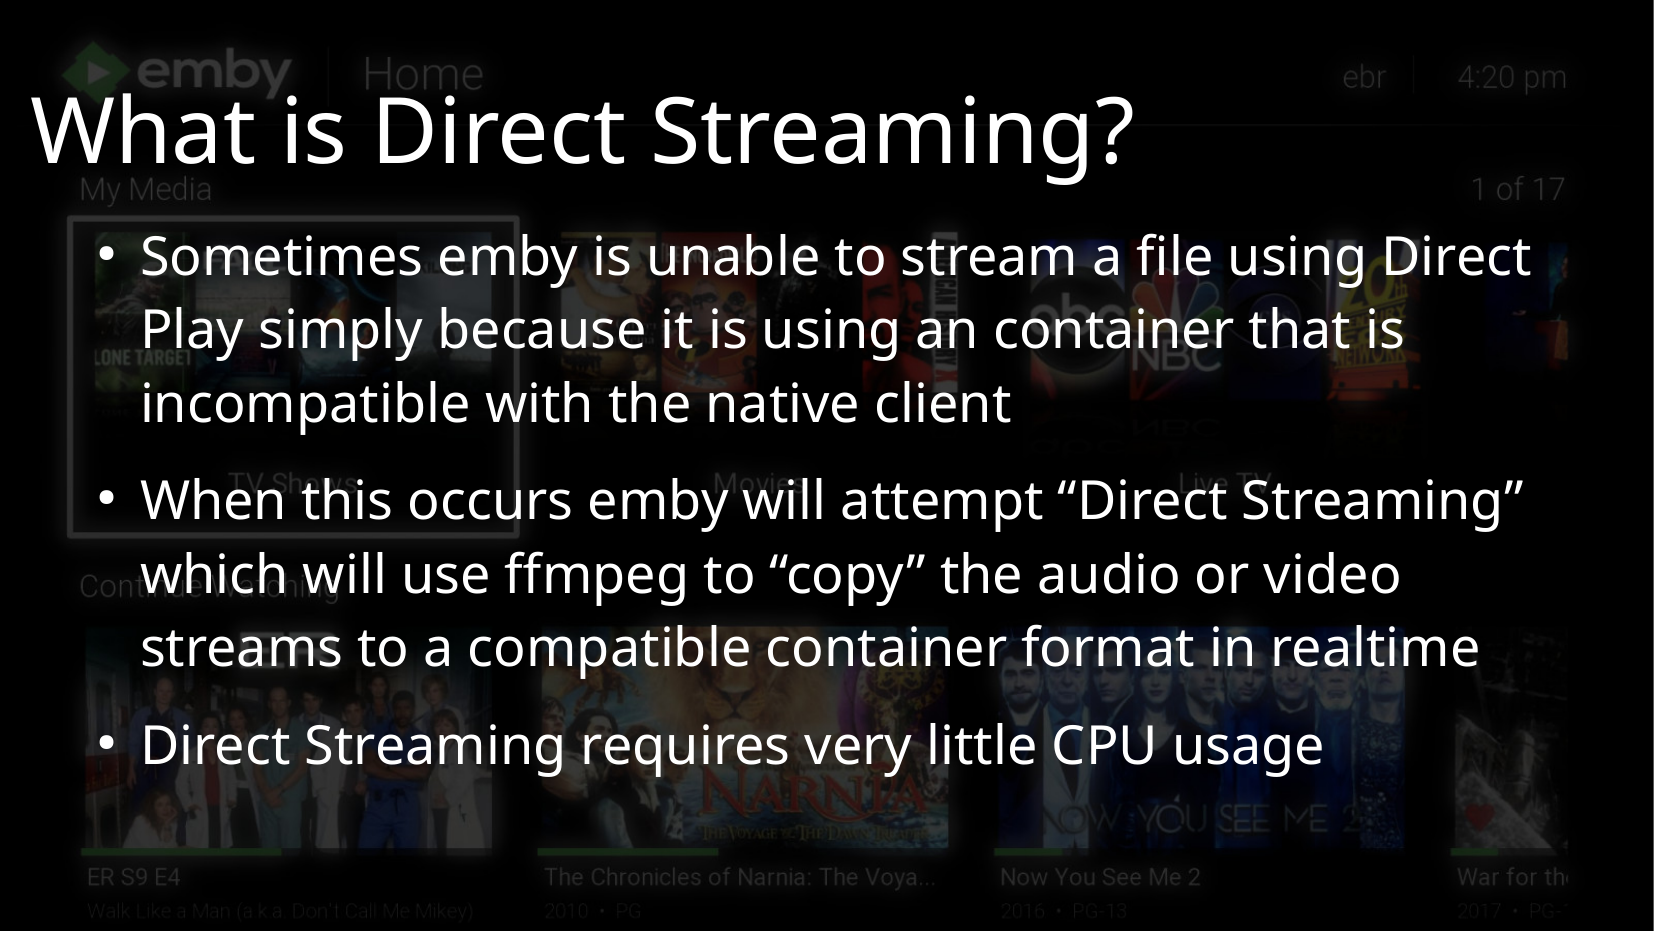

# What is Direct Streaming?
Sometimes emby is unable to stream a file using Direct Play simply because it is using an container that is incompatible with the native client
When this occurs emby will attempt “Direct Streaming” which will use ffmpeg to “copy” the audio or video streams to a compatible container format in realtime
Direct Streaming requires very little CPU usage